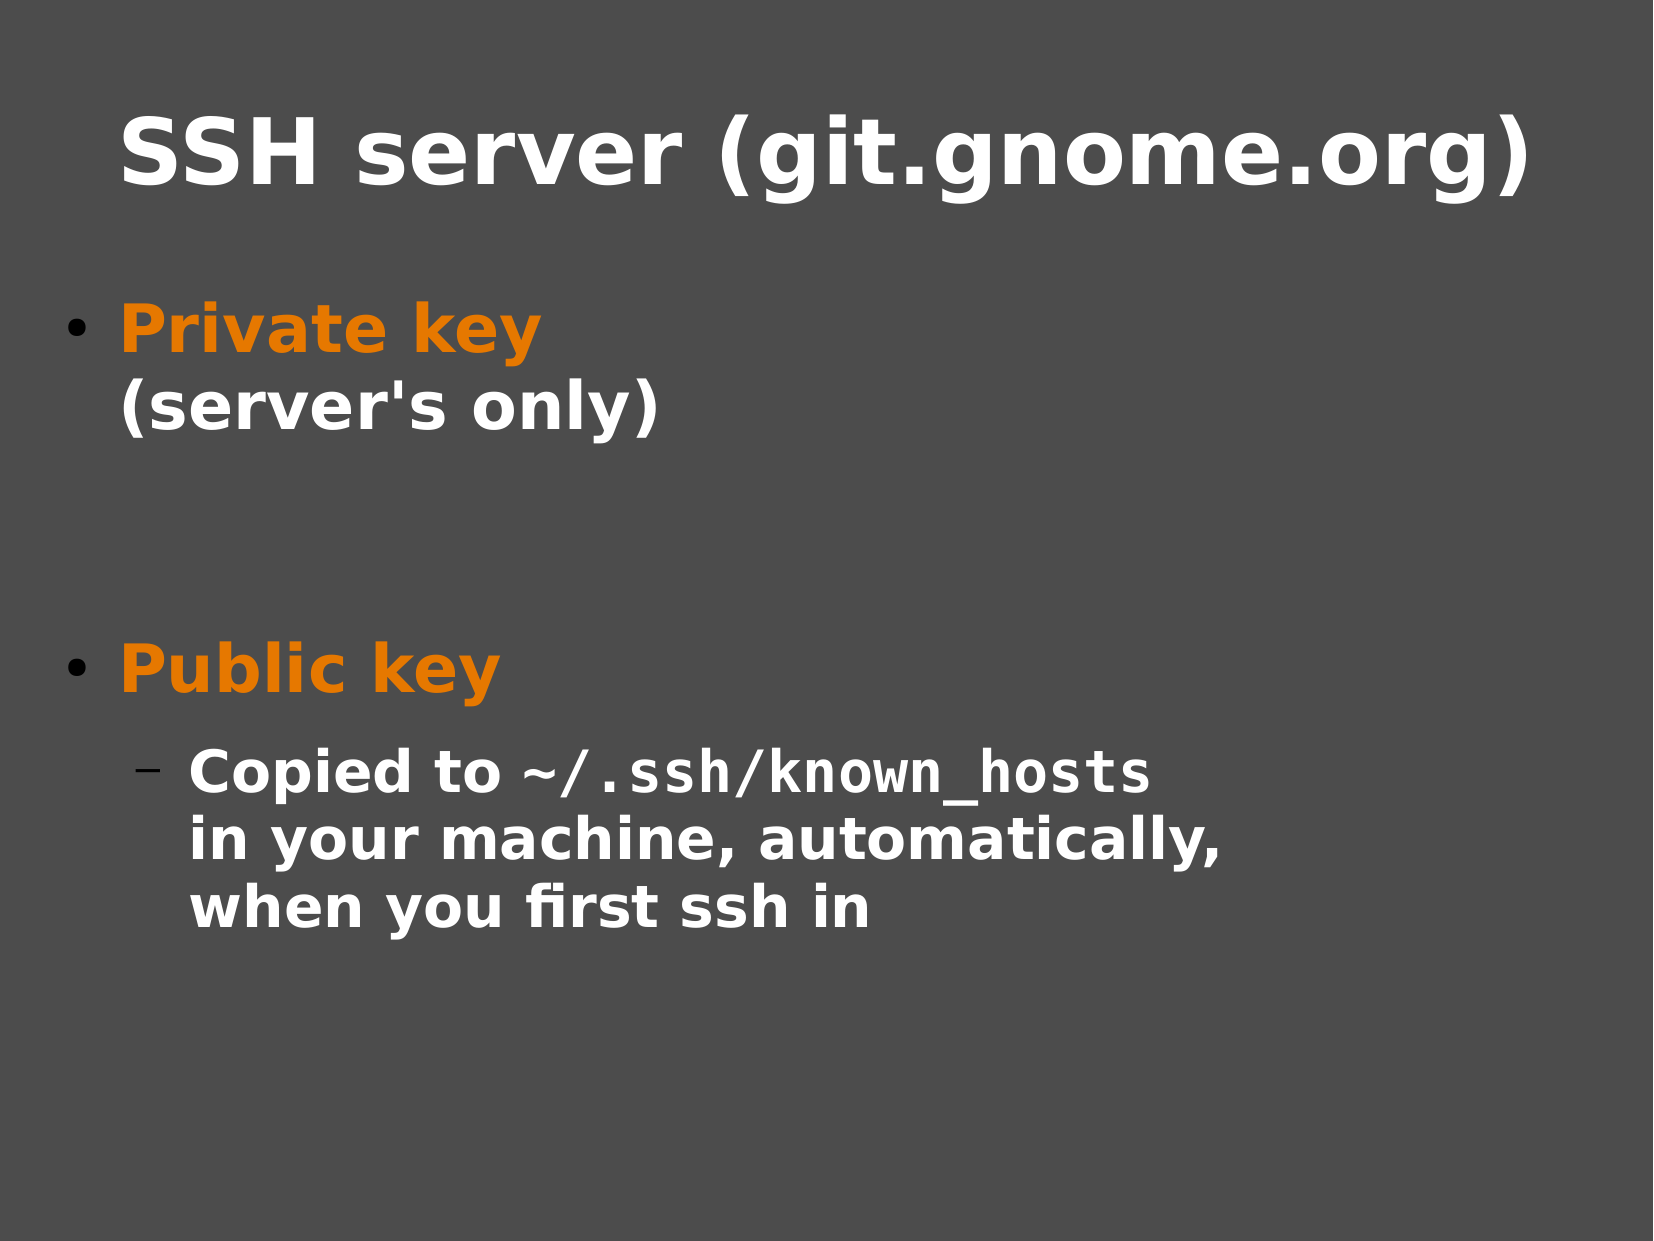

# SSH server (git.gnome.org)
Private key
(server's only)
Public key
Copied to ~/.ssh/known_hosts in your machine, automatically, when you first ssh in